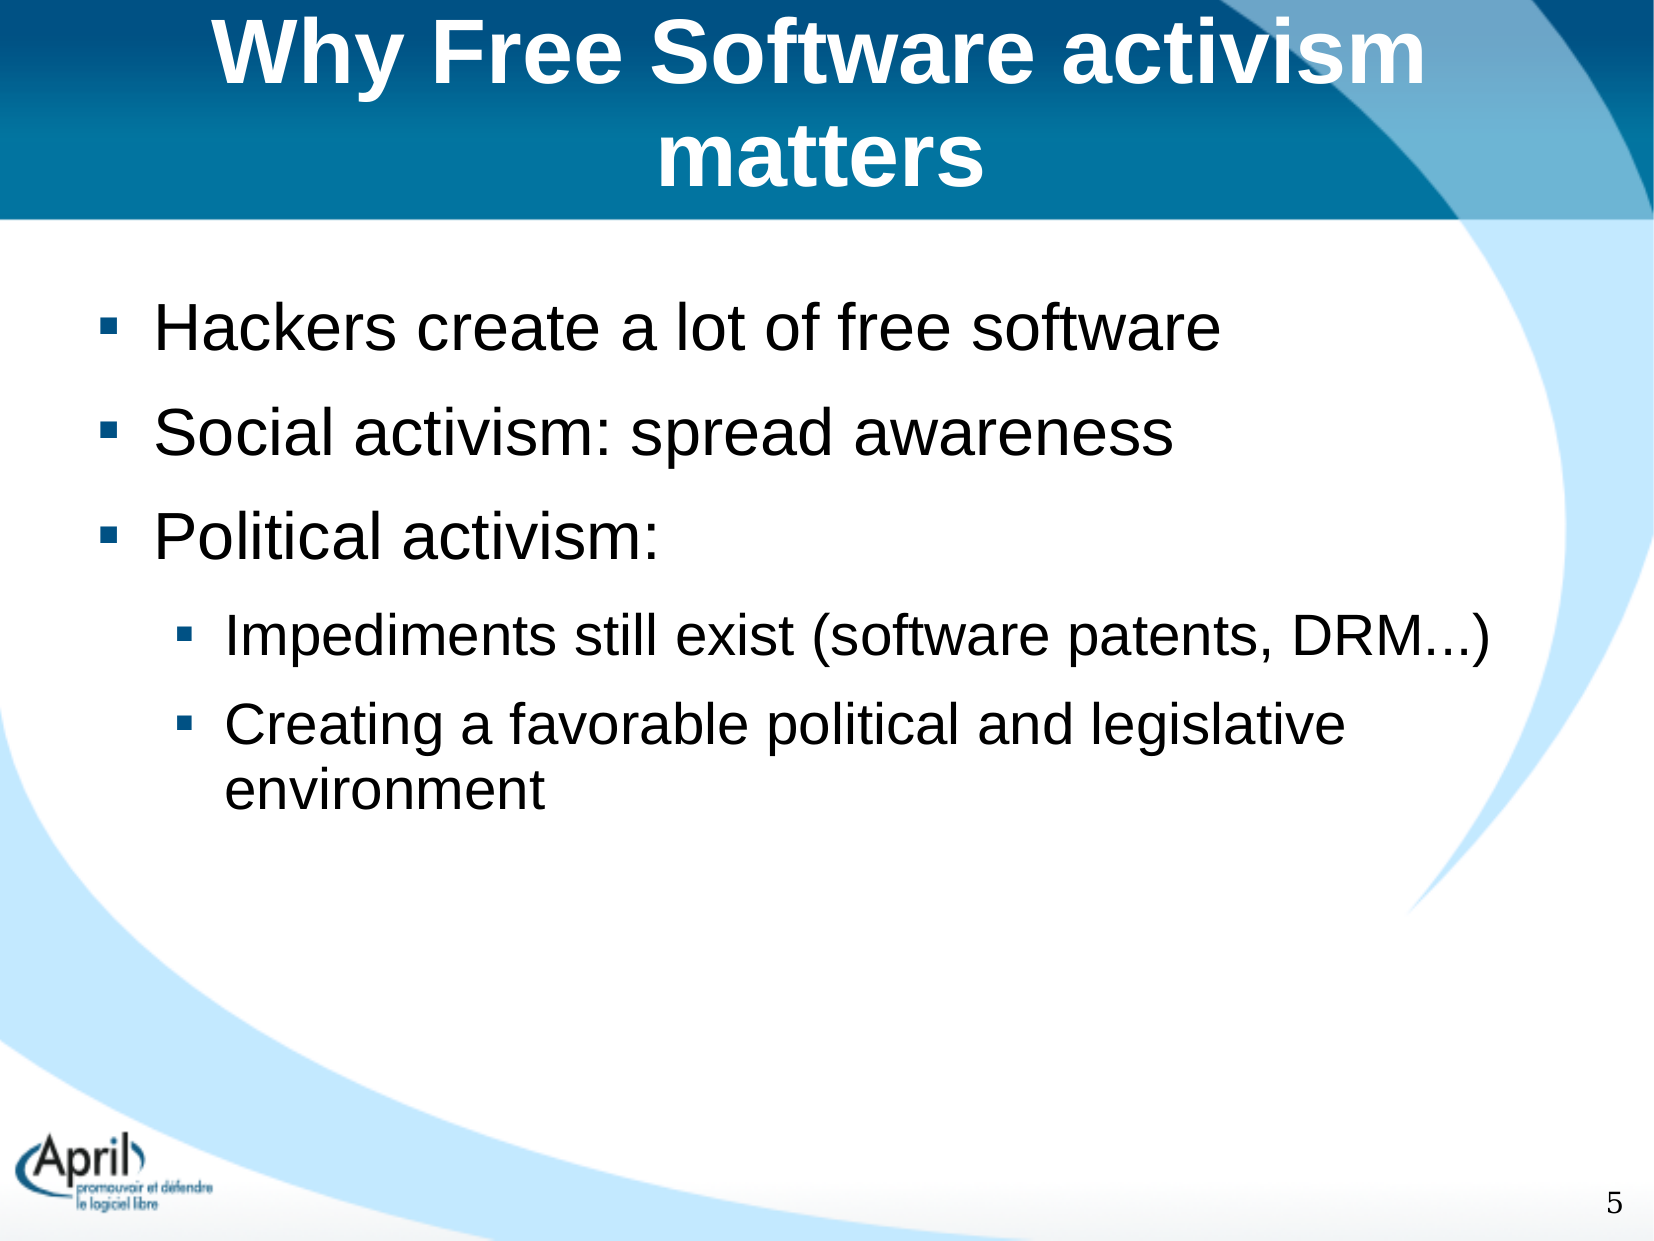

# Why Free Software activism matters
Hackers create a lot of free software
Social activism: spread awareness
Political activism:
Impediments still exist (software patents, DRM...)
Creating a favorable political and legislative environment
5